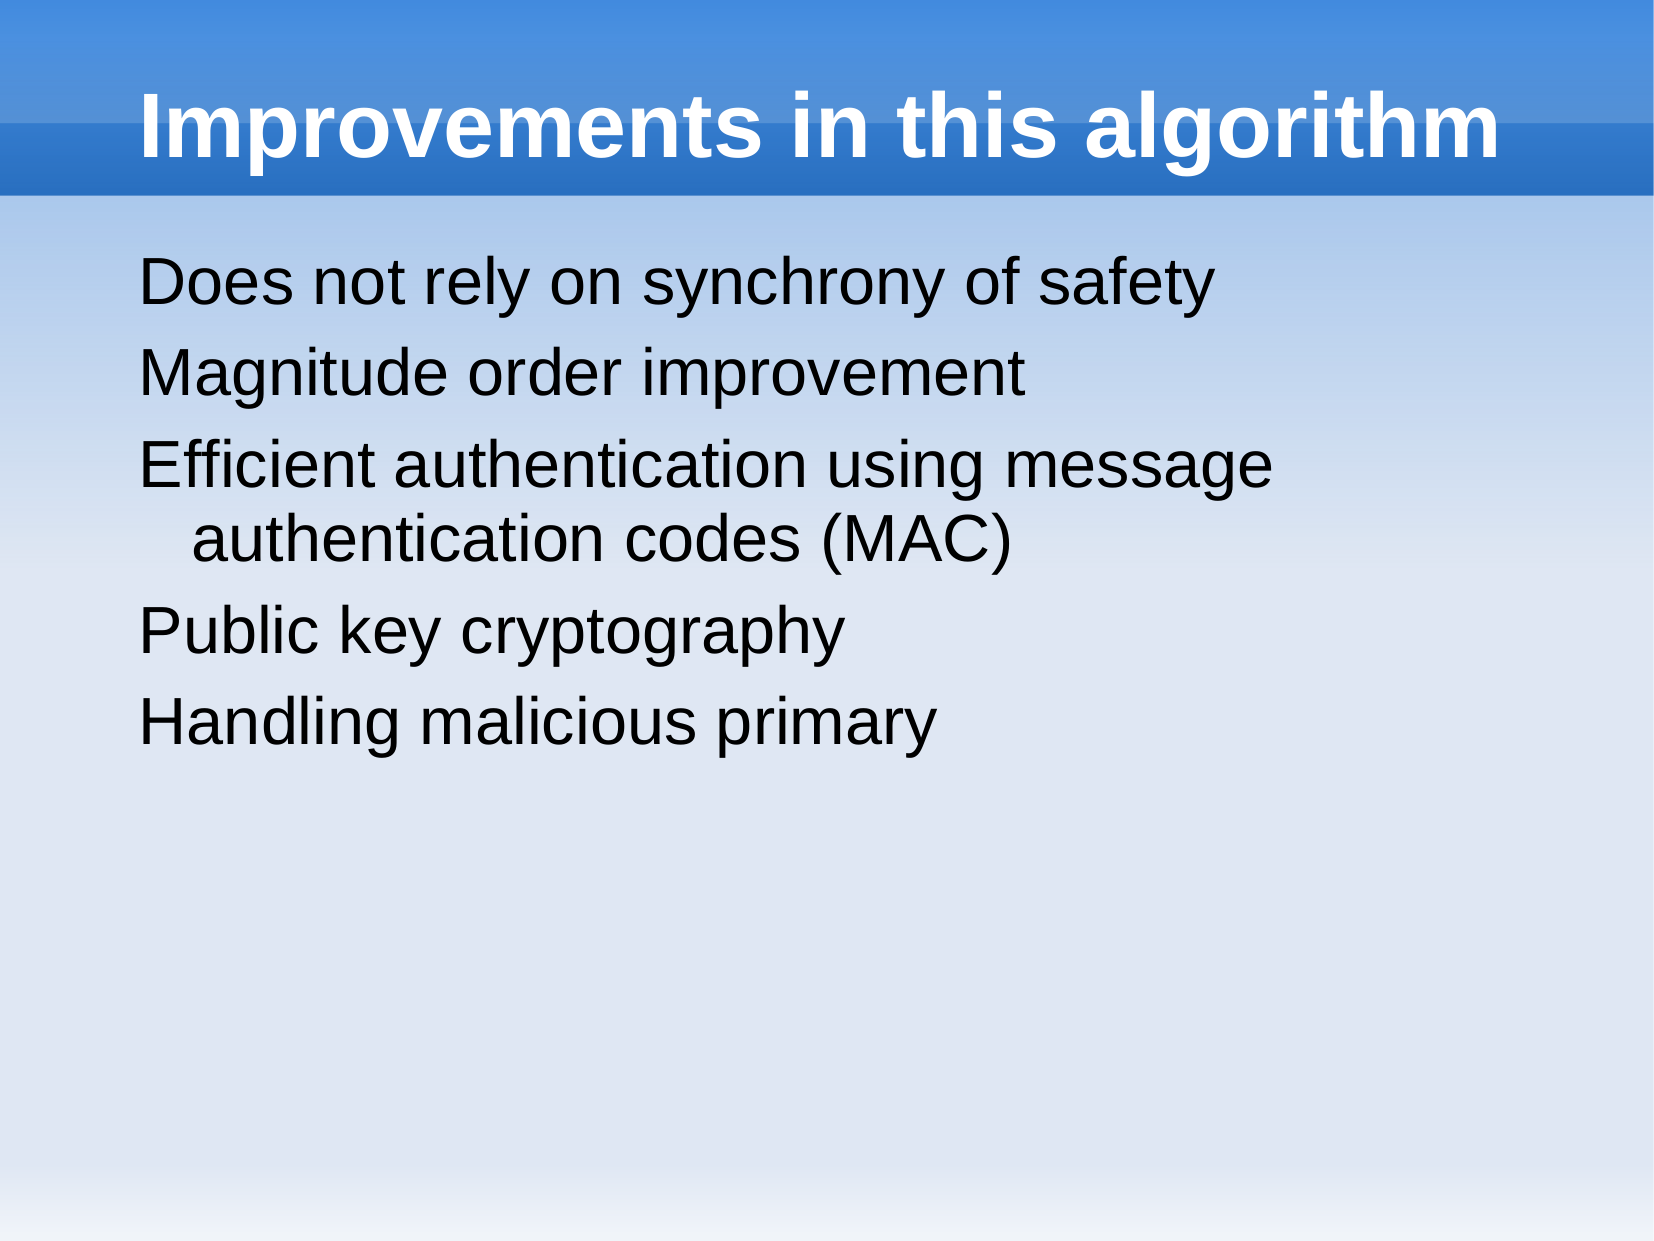

# Improvements in this algorithm
Does not rely on synchrony of safety
Magnitude order improvement
Efficient authentication using message authentication codes (MAC)
Public key cryptography
Handling malicious primary